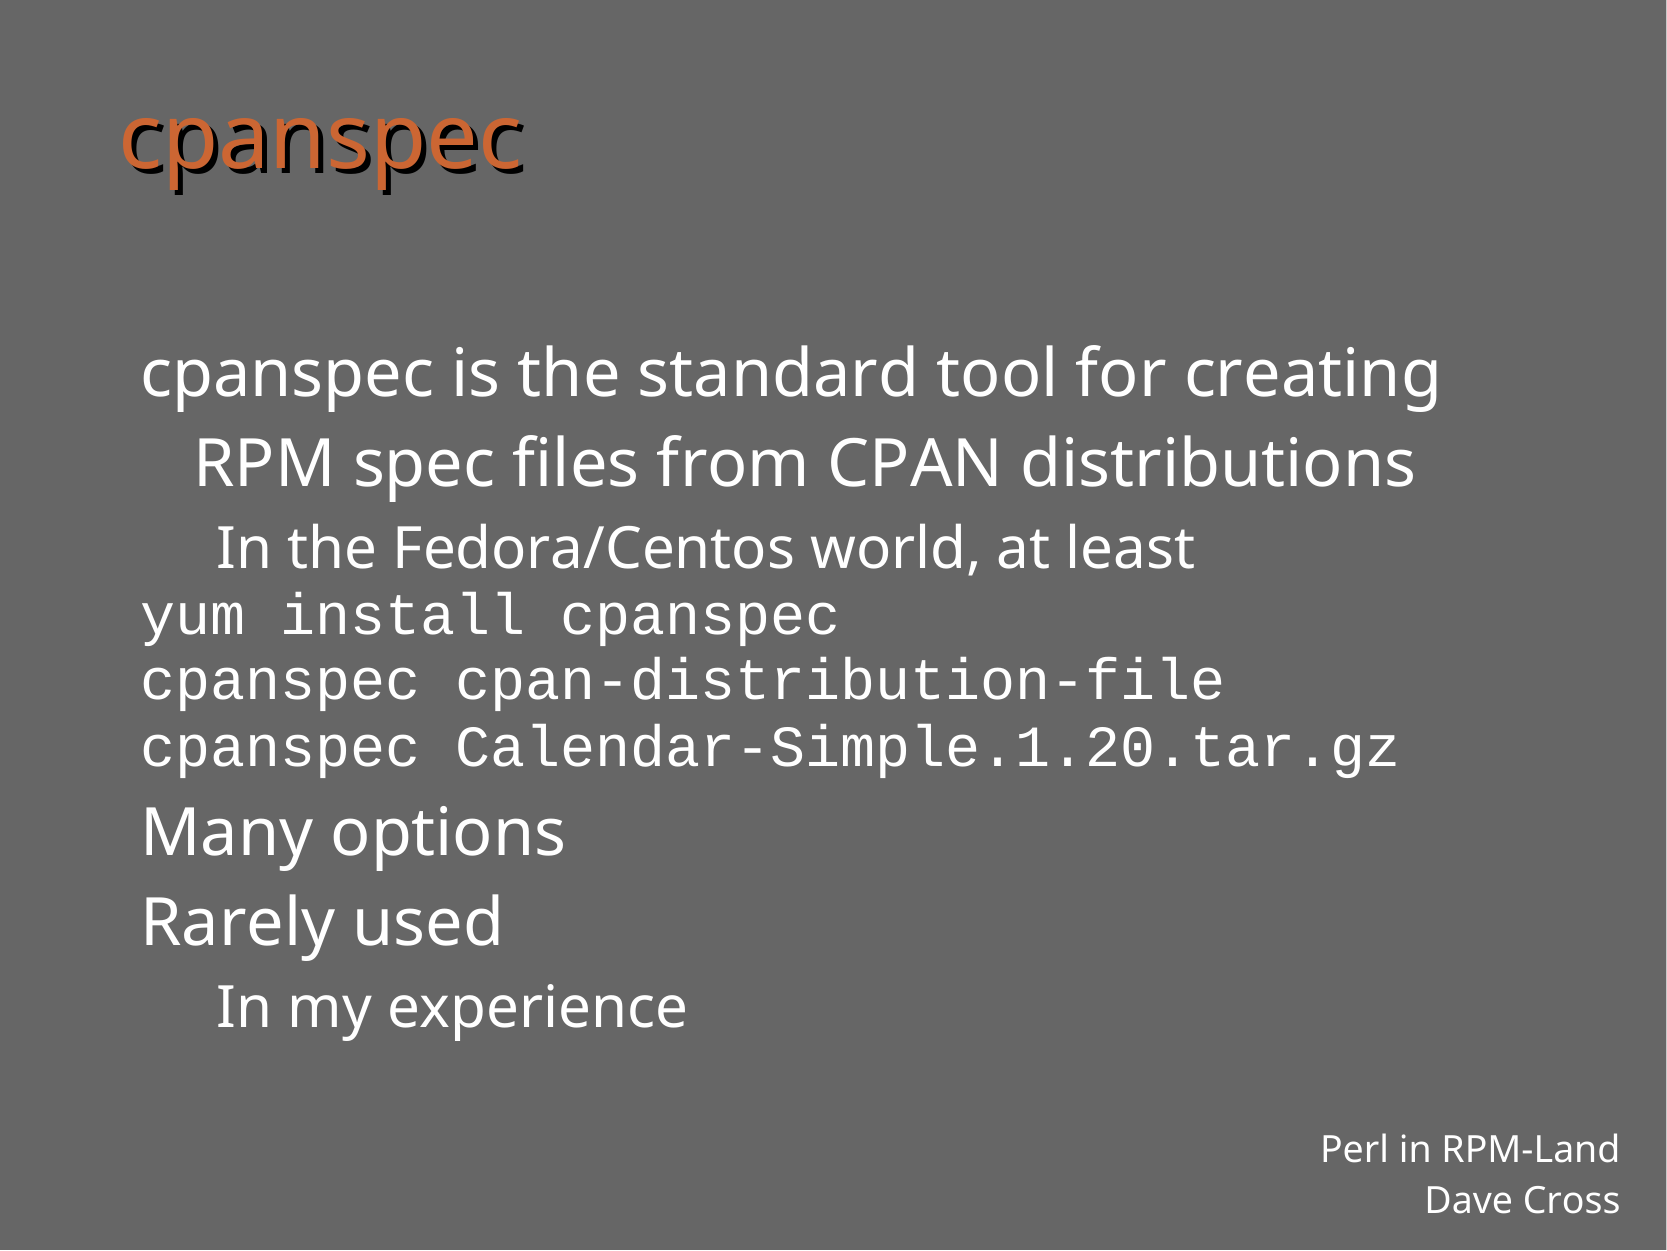

# cpanspec
cpanspec is the standard tool for creating RPM spec files from CPAN distributions
In the Fedora/Centos world, at least
yum install cpanspec
cpanspec cpan-distribution-file
cpanspec Calendar-Simple.1.20.tar.gz
Many options
Rarely used
In my experience